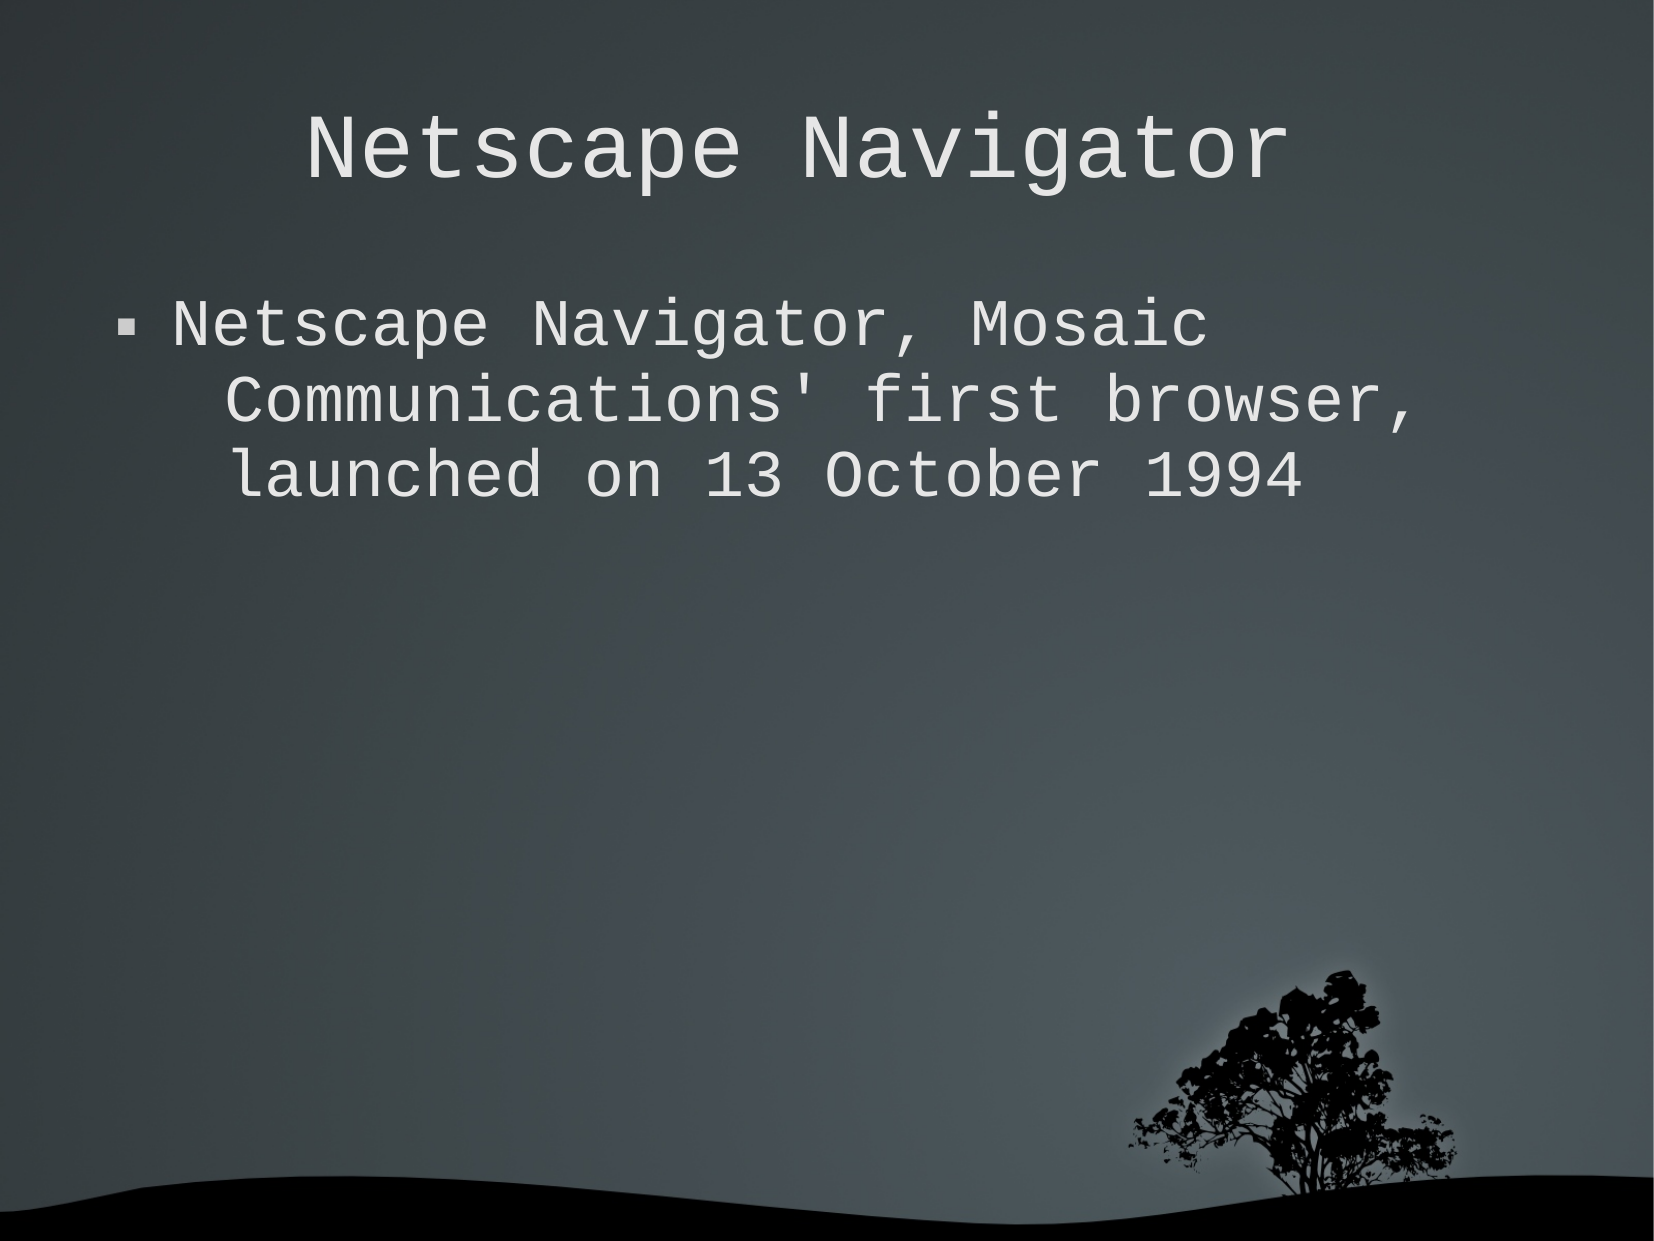

# Netscape Navigator
Netscape Navigator, Mosaic Communications' first browser, launched on 13 October 1994